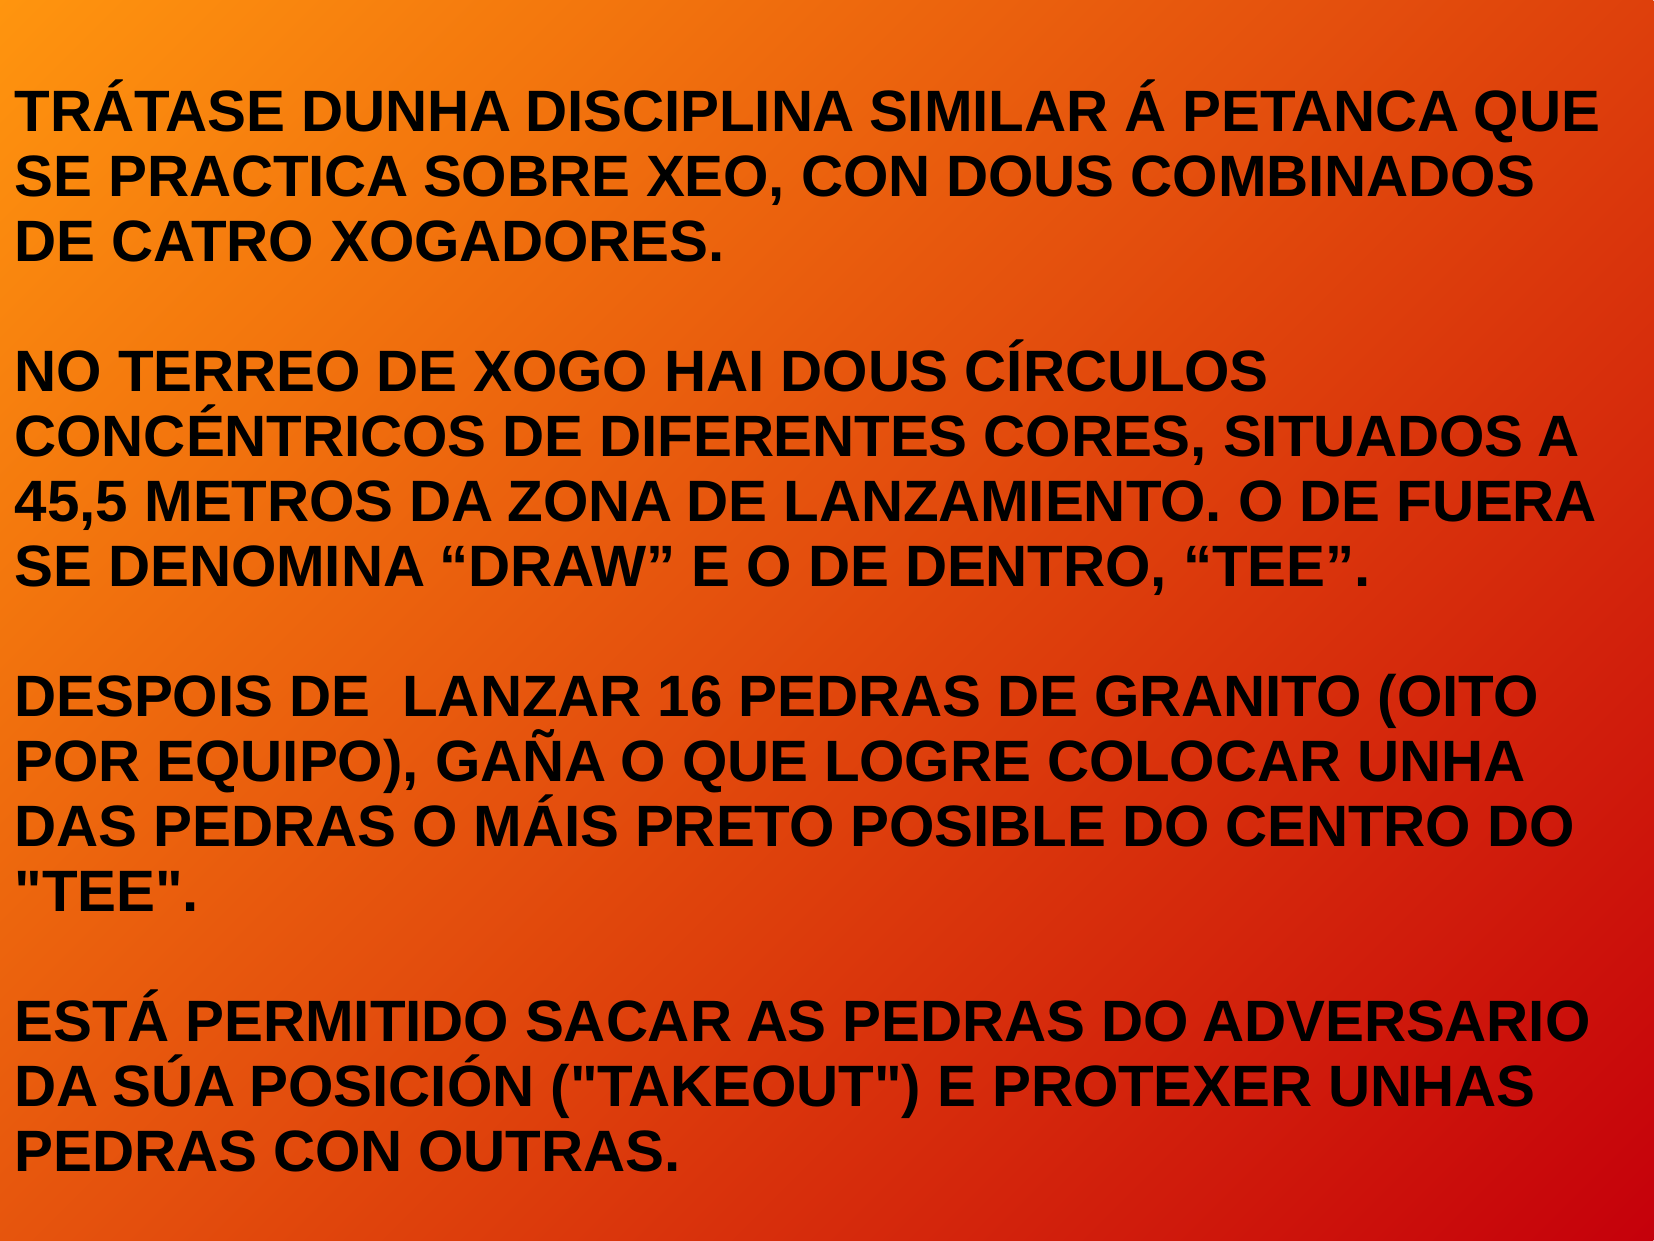

TRÁTASE DUNHA DISCIPLINA SIMILAR Á PETANCA QUE SE PRACTICA SOBRE XEO, CON DOUS COMBINADOS DE CATRO XOGADORES.
NO TERREO DE XOGO HAI DOUS CÍRCULOS CONCÉNTRICOS DE DIFERENTES CORES, SITUADOS A 45,5 METROS DA ZONA DE LANZAMIENTO. O DE FUERA SE DENOMINA “DRAW” E O DE DENTRO, “TEE”.
DESPOIS DE LANZAR 16 PEDRAS DE GRANITO (OITO POR EQUIPO), GAÑA O QUE LOGRE COLOCAR UNHA DAS PEDRAS O MÁIS PRETO POSIBLE DO CENTRO DO "TEE".
ESTÁ PERMITIDO SACAR AS PEDRAS DO ADVERSARIO DA SÚA POSICIÓN ("TAKEOUT") E PROTEXER UNHAS PEDRAS CON OUTRAS.
#